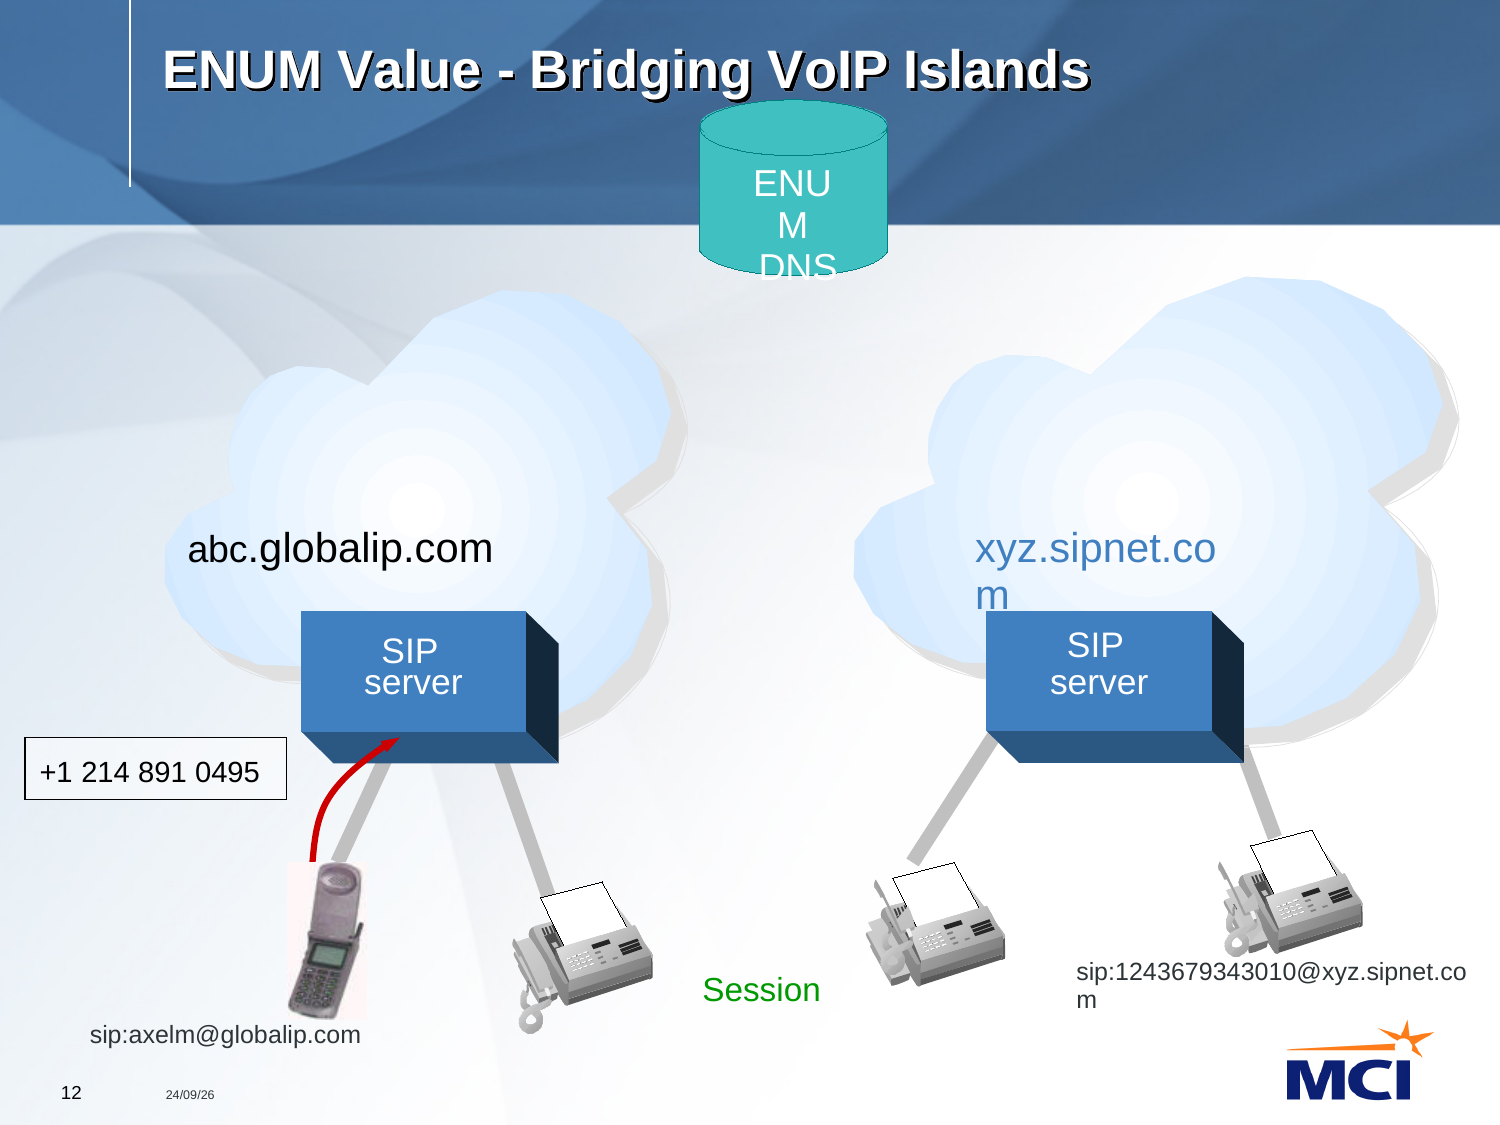

# ENUM Value - Bridging VoIP Islands
ENUM
 DNS
abc.globalip.com
xyz.sipnet.com
SIP
SIP
server
server
+1 214 891 0495
sip:1243679343010@xyz.sipnet.com
Session
sip:axelm@globalip.com